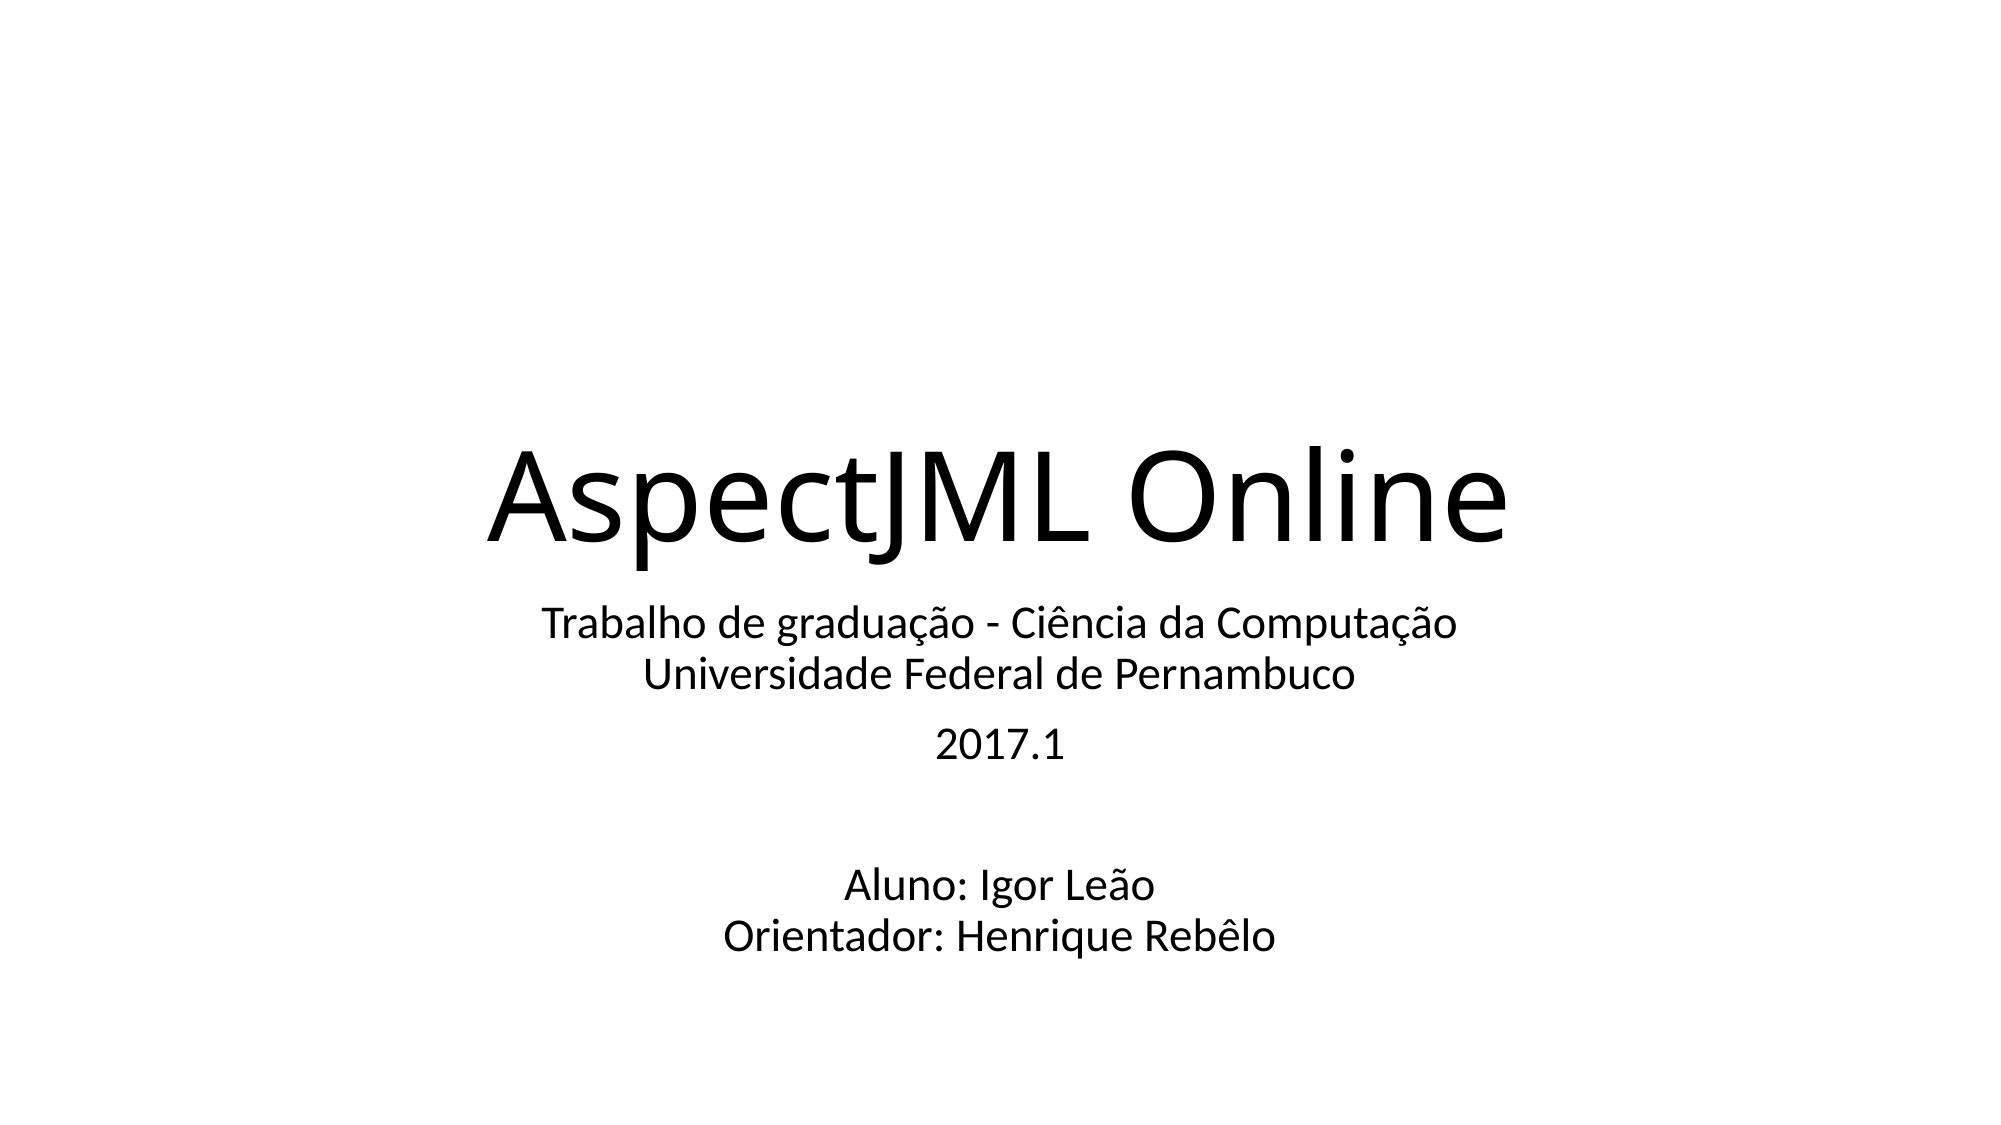

# AspectJML Online
Trabalho de graduação - Ciência da Computação
Universidade Federal de Pernambuco
2017.1
Aluno: Igor Leão
Orientador: Henrique Rebêlo